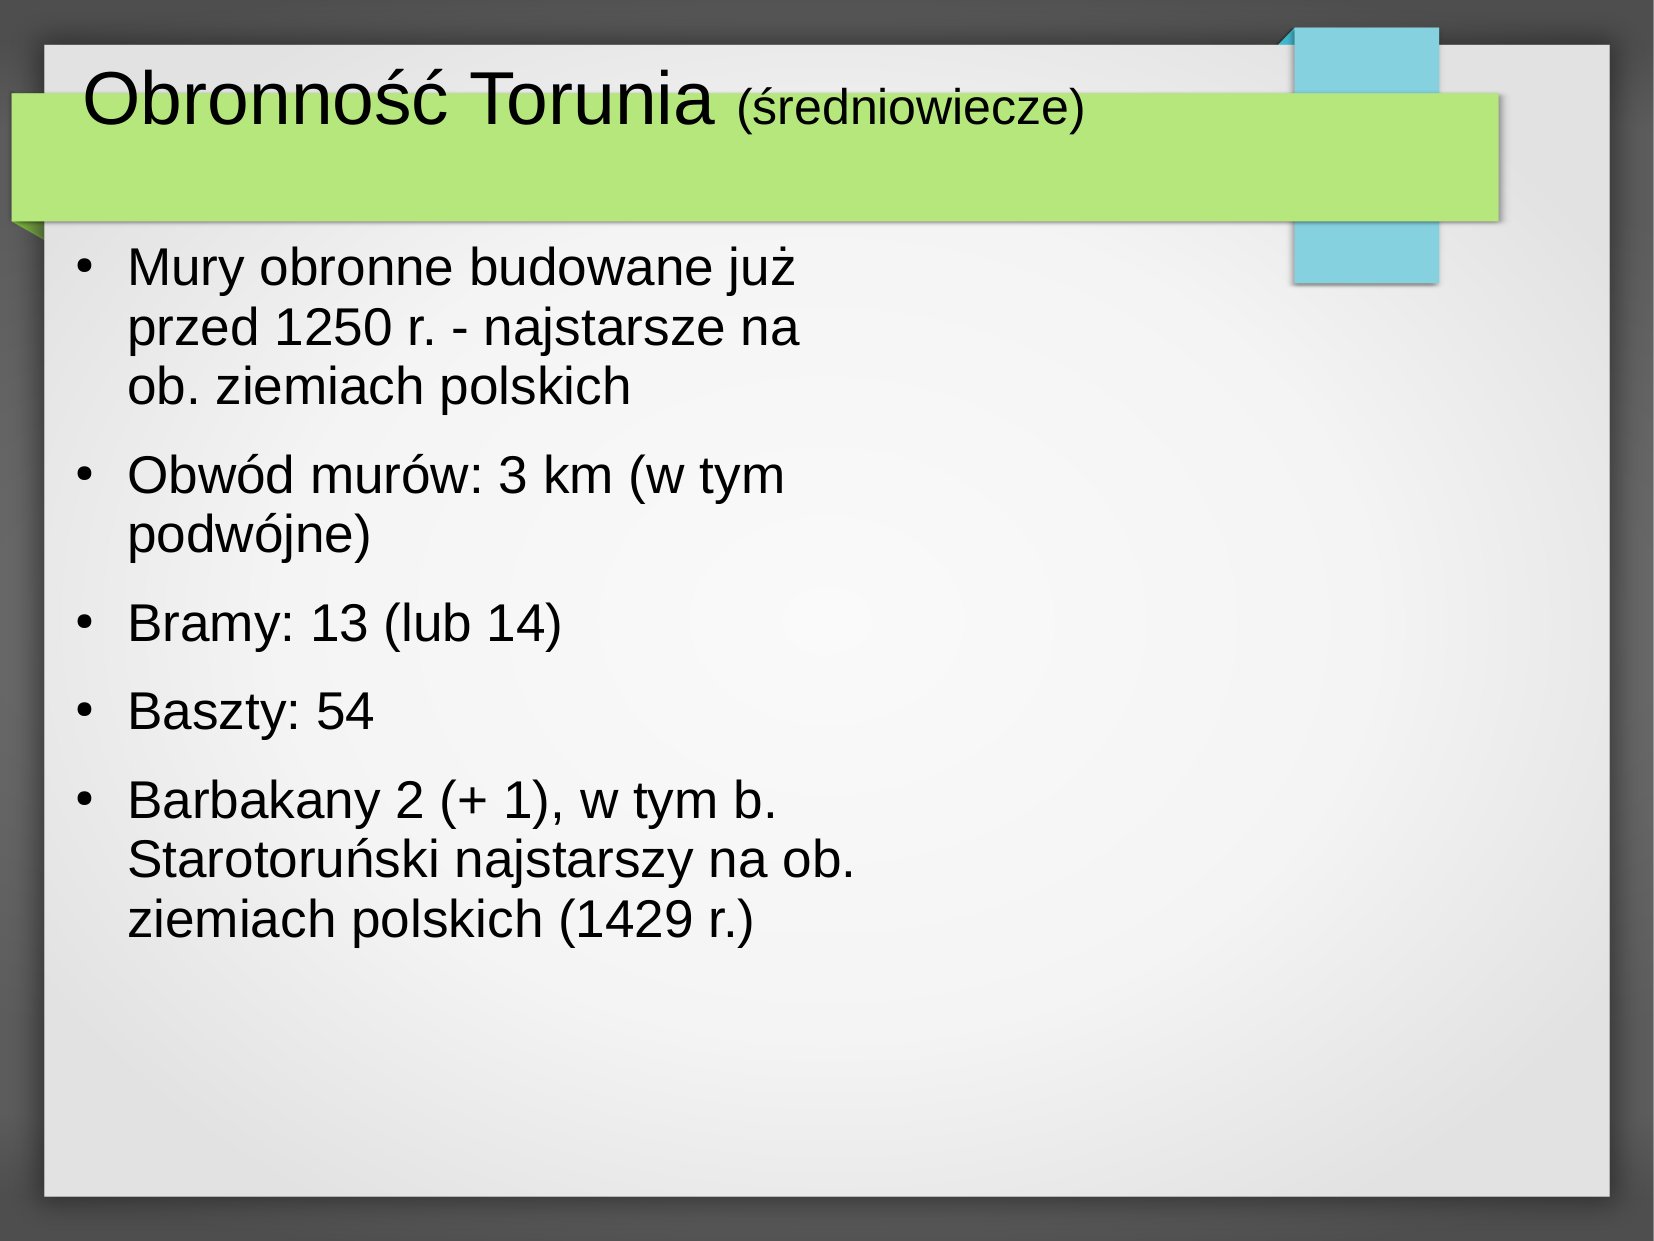

# Obronność Torunia (średniowiecze)
Mury obronne budowane już przed 1250 r. - najstarsze na ob. ziemiach polskich
Obwód murów: 3 km (w tym podwójne)
Bramy: 13 (lub 14)
Baszty: 54
Barbakany 2 (+ 1), w tym b. Starotoruński najstarszy na ob. ziemiach polskich (1429 r.)